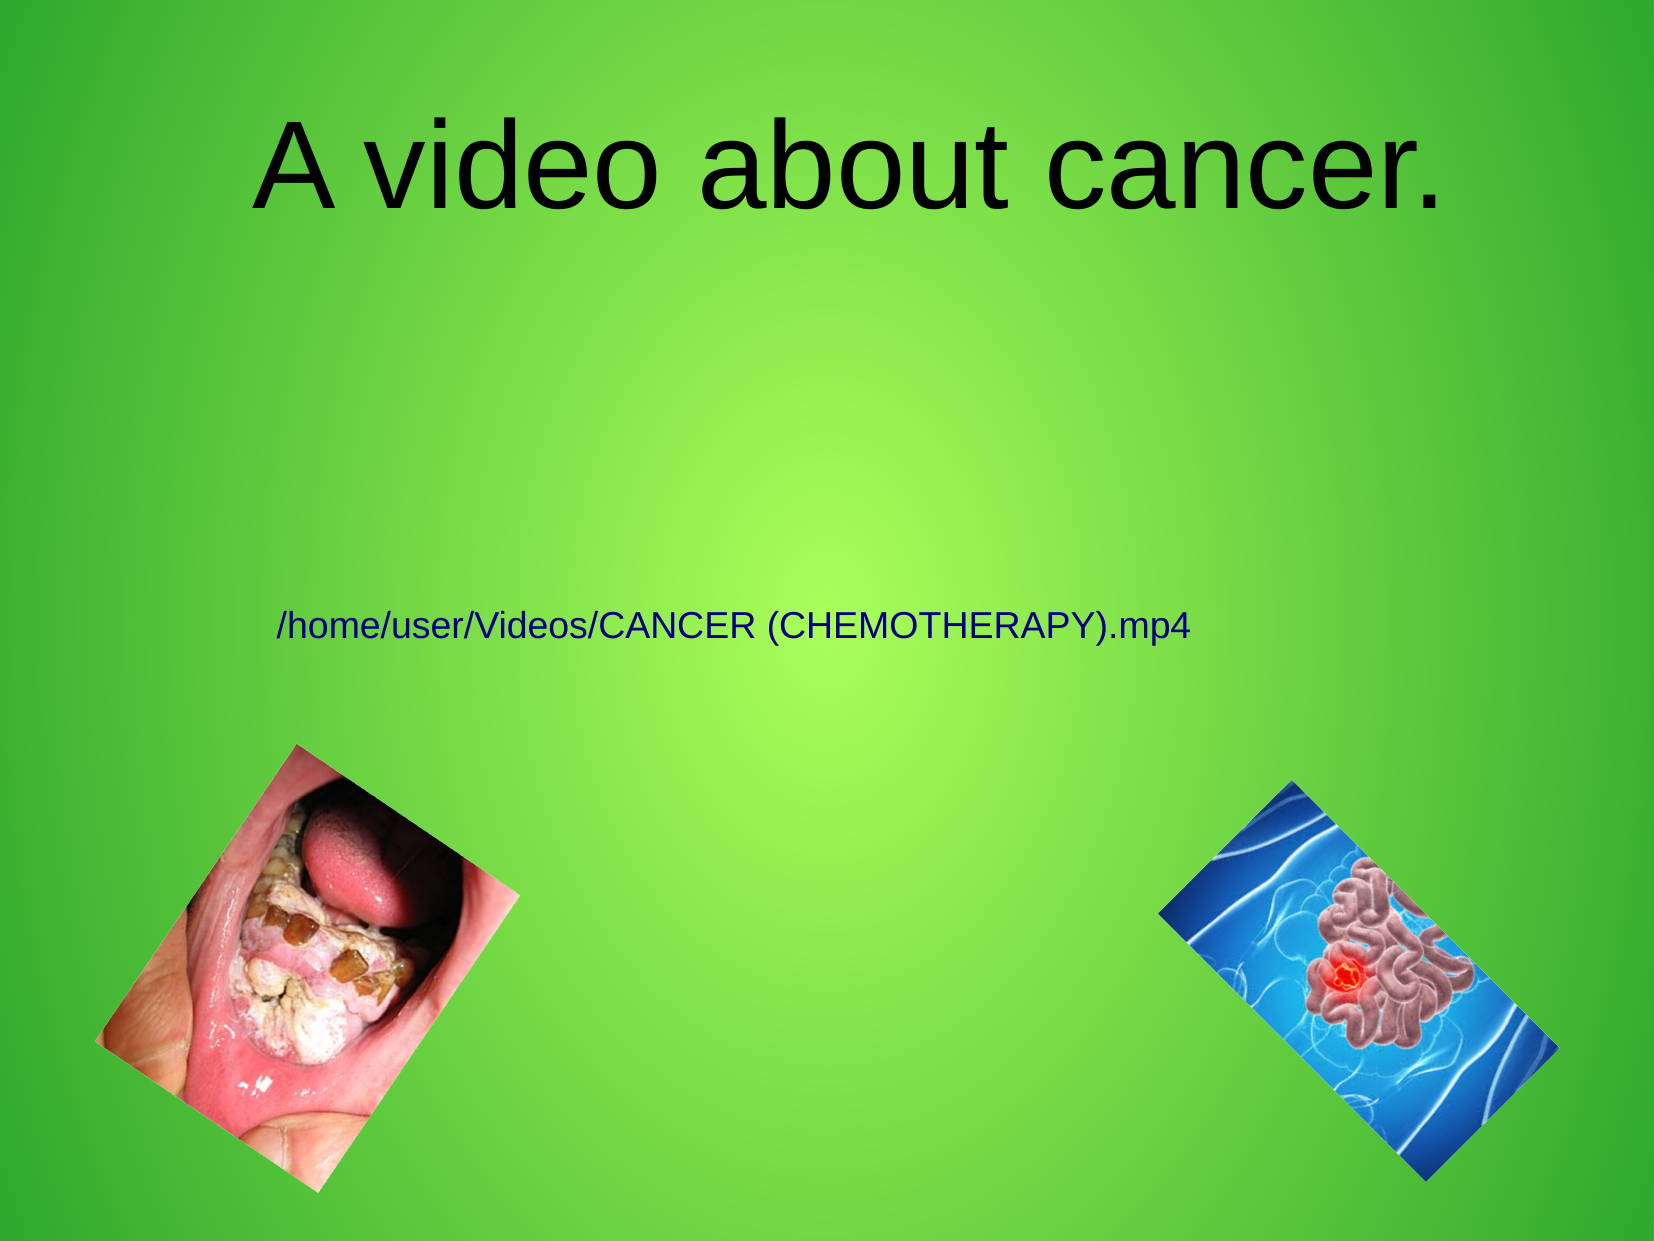

# A video about cancer.
/home/user/Videos/CANCER (CHEMOTHERAPY).mp4